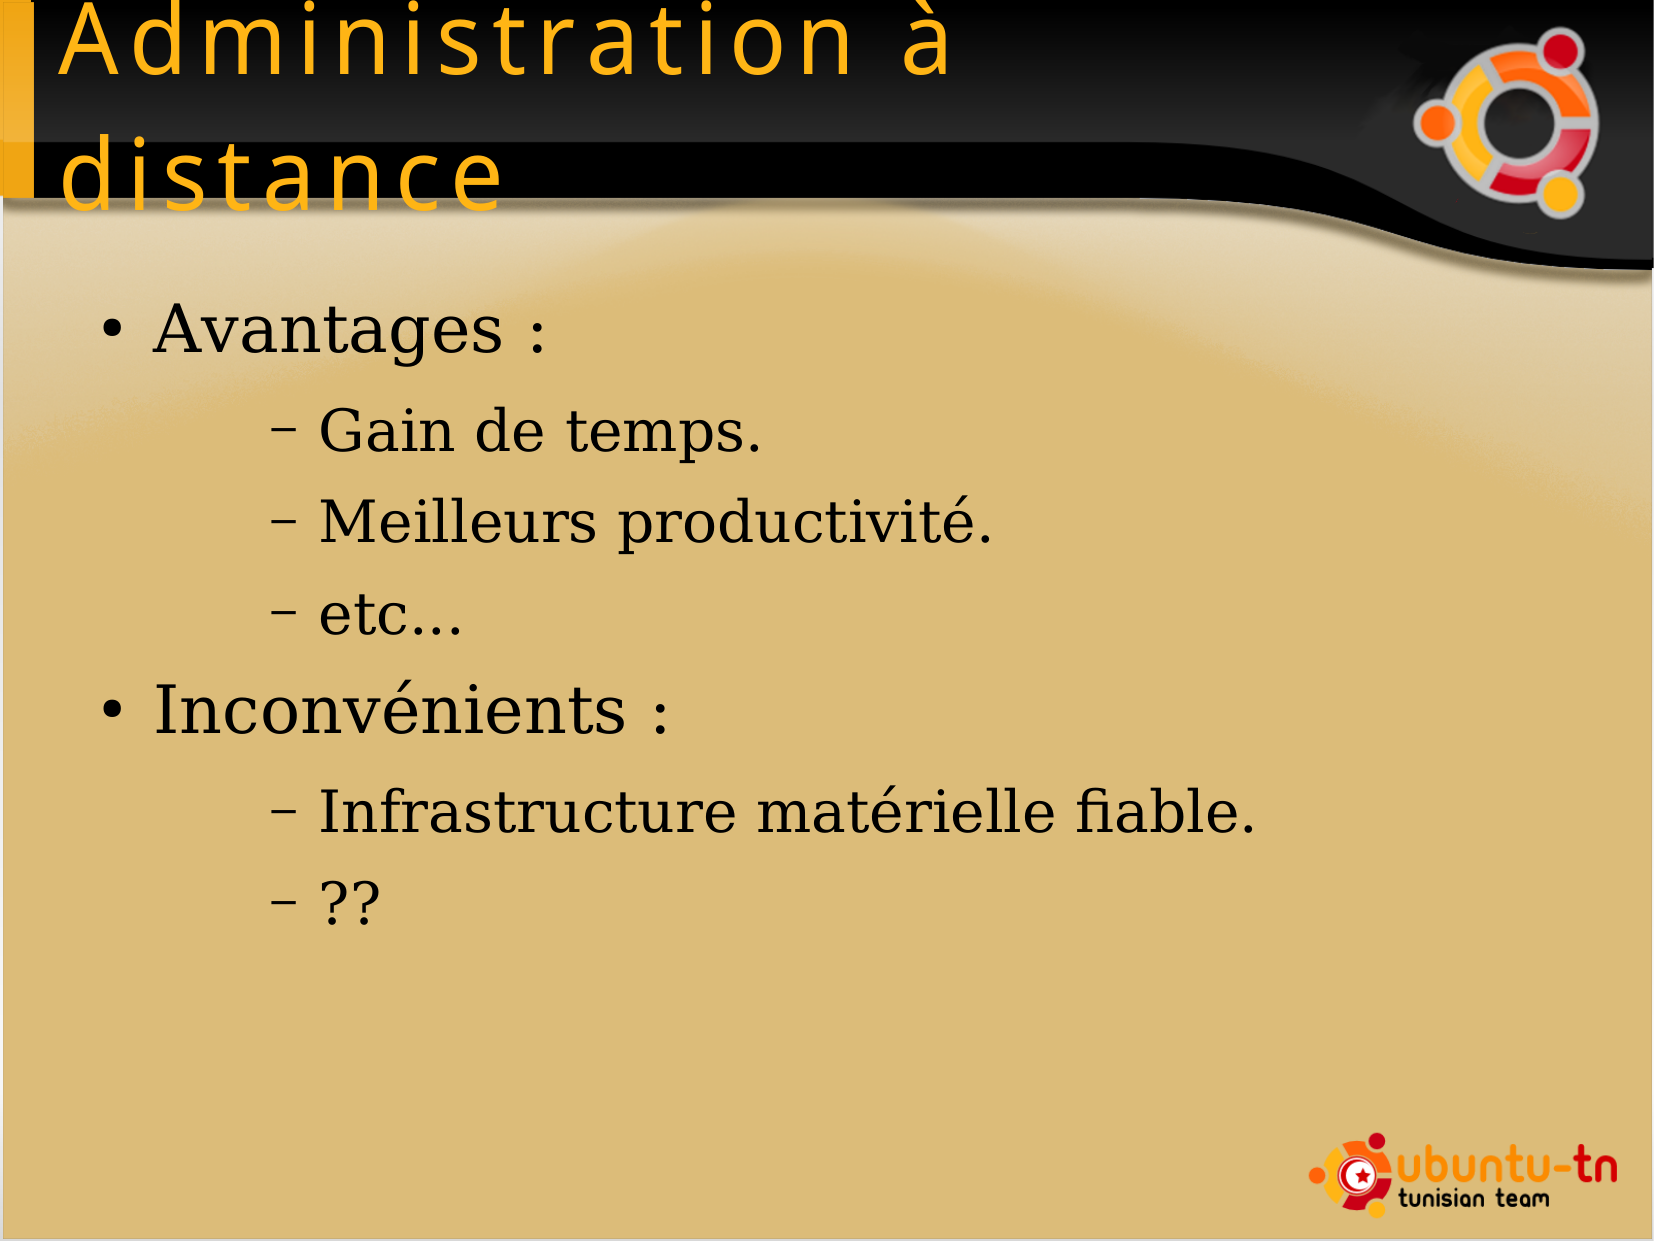

# Administration à distance
Avantages :
Gain de temps.
Meilleurs productivité.
etc...
Inconvénients :
Infrastructure matérielle fiable.
??